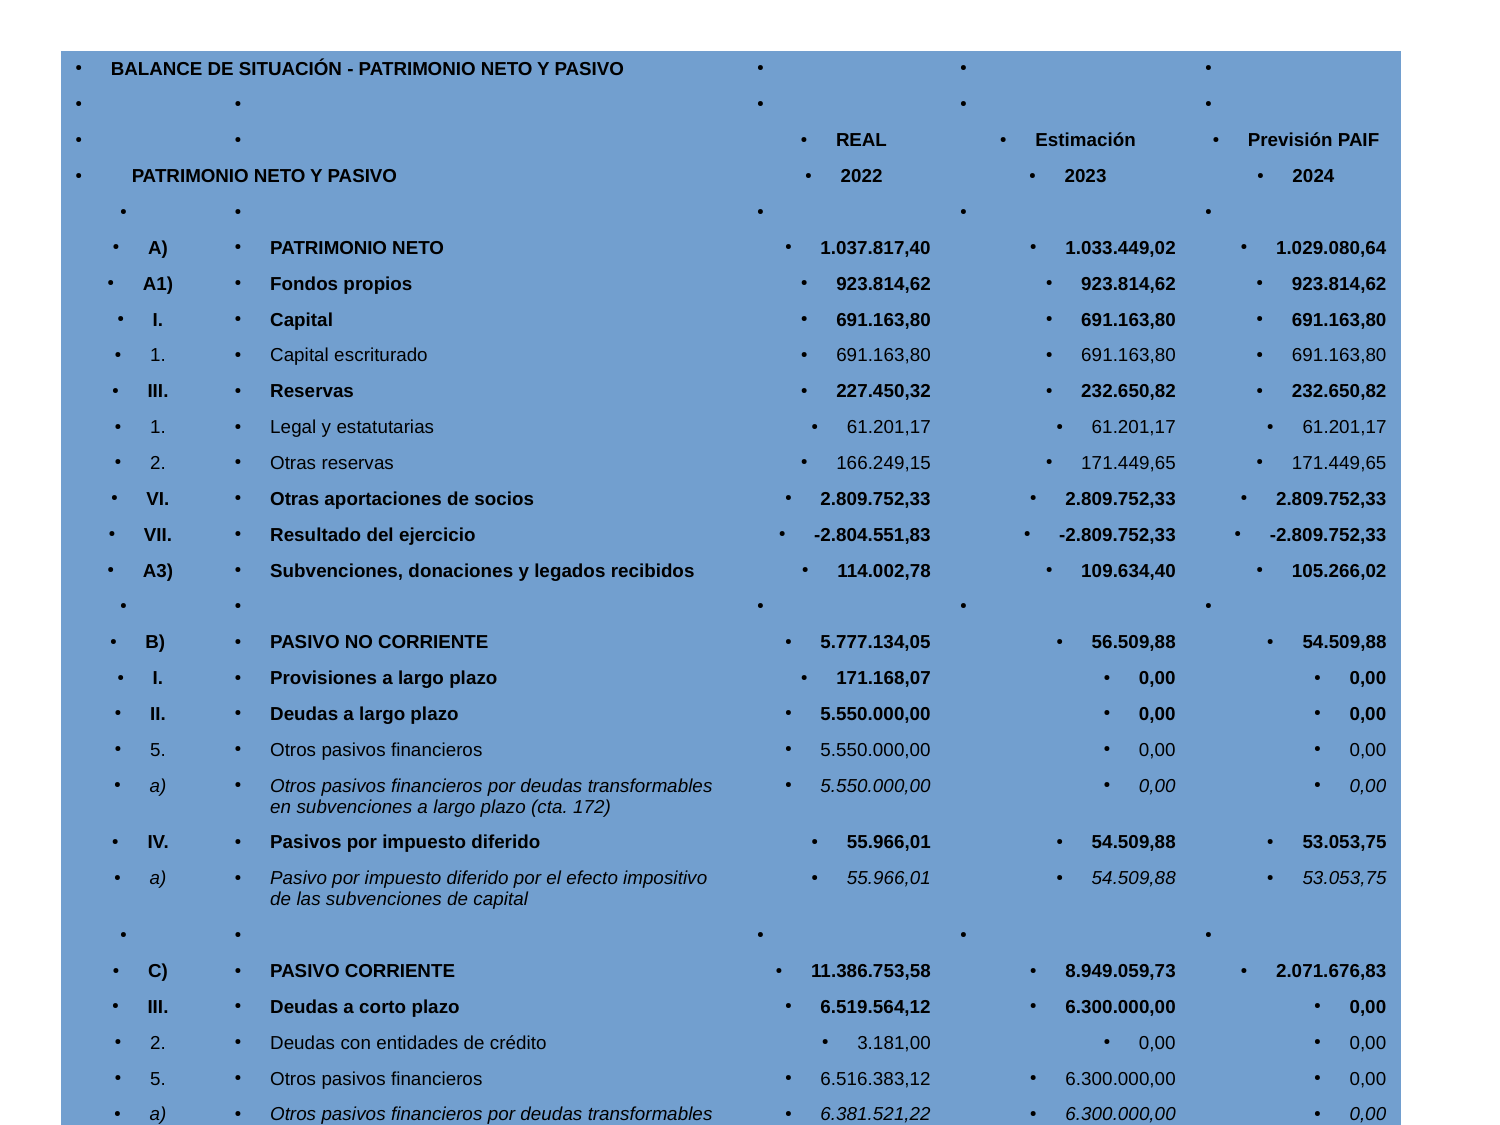

| BALANCE DE SITUACIÓN - PATRIMONIO NETO Y PASIVO | | | | |
| --- | --- | --- | --- | --- |
| | | | | |
| | | REAL | Estimación | Previsión PAIF |
| PATRIMONIO NETO Y PASIVO | | 2022 | 2023 | 2024 |
| | | | | |
| A) | PATRIMONIO NETO | 1.037.817,40 | 1.033.449,02 | 1.029.080,64 |
| A1) | Fondos propios | 923.814,62 | 923.814,62 | 923.814,62 |
| I. | Capital | 691.163,80 | 691.163,80 | 691.163,80 |
| 1. | Capital escriturado | 691.163,80 | 691.163,80 | 691.163,80 |
| III. | Reservas | 227.450,32 | 232.650,82 | 232.650,82 |
| 1. | Legal y estatutarias | 61.201,17 | 61.201,17 | 61.201,17 |
| 2. | Otras reservas | 166.249,15 | 171.449,65 | 171.449,65 |
| VI. | Otras aportaciones de socios | 2.809.752,33 | 2.809.752,33 | 2.809.752,33 |
| VII. | Resultado del ejercicio | -2.804.551,83 | -2.809.752,33 | -2.809.752,33 |
| A3) | Subvenciones, donaciones y legados recibidos | 114.002,78 | 109.634,40 | 105.266,02 |
| | | | | |
| B) | PASIVO NO CORRIENTE | 5.777.134,05 | 56.509,88 | 54.509,88 |
| I. | Provisiones a largo plazo | 171.168,07 | 0,00 | 0,00 |
| II. | Deudas a largo plazo | 5.550.000,00 | 0,00 | 0,00 |
| 5. | Otros pasivos financieros | 5.550.000,00 | 0,00 | 0,00 |
| a) | Otros pasivos financieros por deudas transformables en subvenciones a largo plazo (cta. 172) | 5.550.000,00 | 0,00 | 0,00 |
| IV. | Pasivos por impuesto diferido | 55.966,01 | 54.509,88 | 53.053,75 |
| a) | Pasivo por impuesto diferido por el efecto impositivo de las subvenciones de capital | 55.966,01 | 54.509,88 | 53.053,75 |
| | | | | |
| C) | PASIVO CORRIENTE | 11.386.753,58 | 8.949.059,73 | 2.071.676,83 |
| III. | Deudas a corto plazo | 6.519.564,12 | 6.300.000,00 | 0,00 |
| 2. | Deudas con entidades de crédito | 3.181,00 | 0,00 | 0,00 |
| 5. | Otros pasivos financieros | 6.516.383,12 | 6.300.000,00 | 0,00 |
| a) | Otros pasivos financieros por deudas transformables en subvenciones a corto plazo (cta. 522) | 6.381.521,22 | 6.300.000,00 | 0,00 |
| b) | Otros pasivos financieros a corto plazo (resto) | 134.861,90 | | |
| V. | Acreedores comerciales y otras cuentas a pagar | 4.867.189,46 | 2.649.059,73 | 2.071.676,83 |
| 3. | Acreedores varios | 4.183.940,18 | 1.990.040,99 | 2.560.682,24 |
| 4. | Personal (remuneraciones pendientes de pago) | 45.956,27 | 42.000,00 | 42.000,00 |
| 6. | Otras deudas con las Administraciones Públicas | 637.293,01 | 617.018,74 | 500.000,00 |
| a) | Excmo.Cabildo Insular Tenerife, subv.a reintegrar | 54.897,95 | 54.897,95 | 54.897,95 |
| b) | Resto de otras deudas con las administraciones públicas | 582.395,06 | 562.120,79 | 567.842,22 |
| | | | | |
| TOTAL PATRIMONIO NETO Y PASIVO (A+B+C) | | 18.201.705,03 | 10.037.018,63 | 3.153.811,22 |